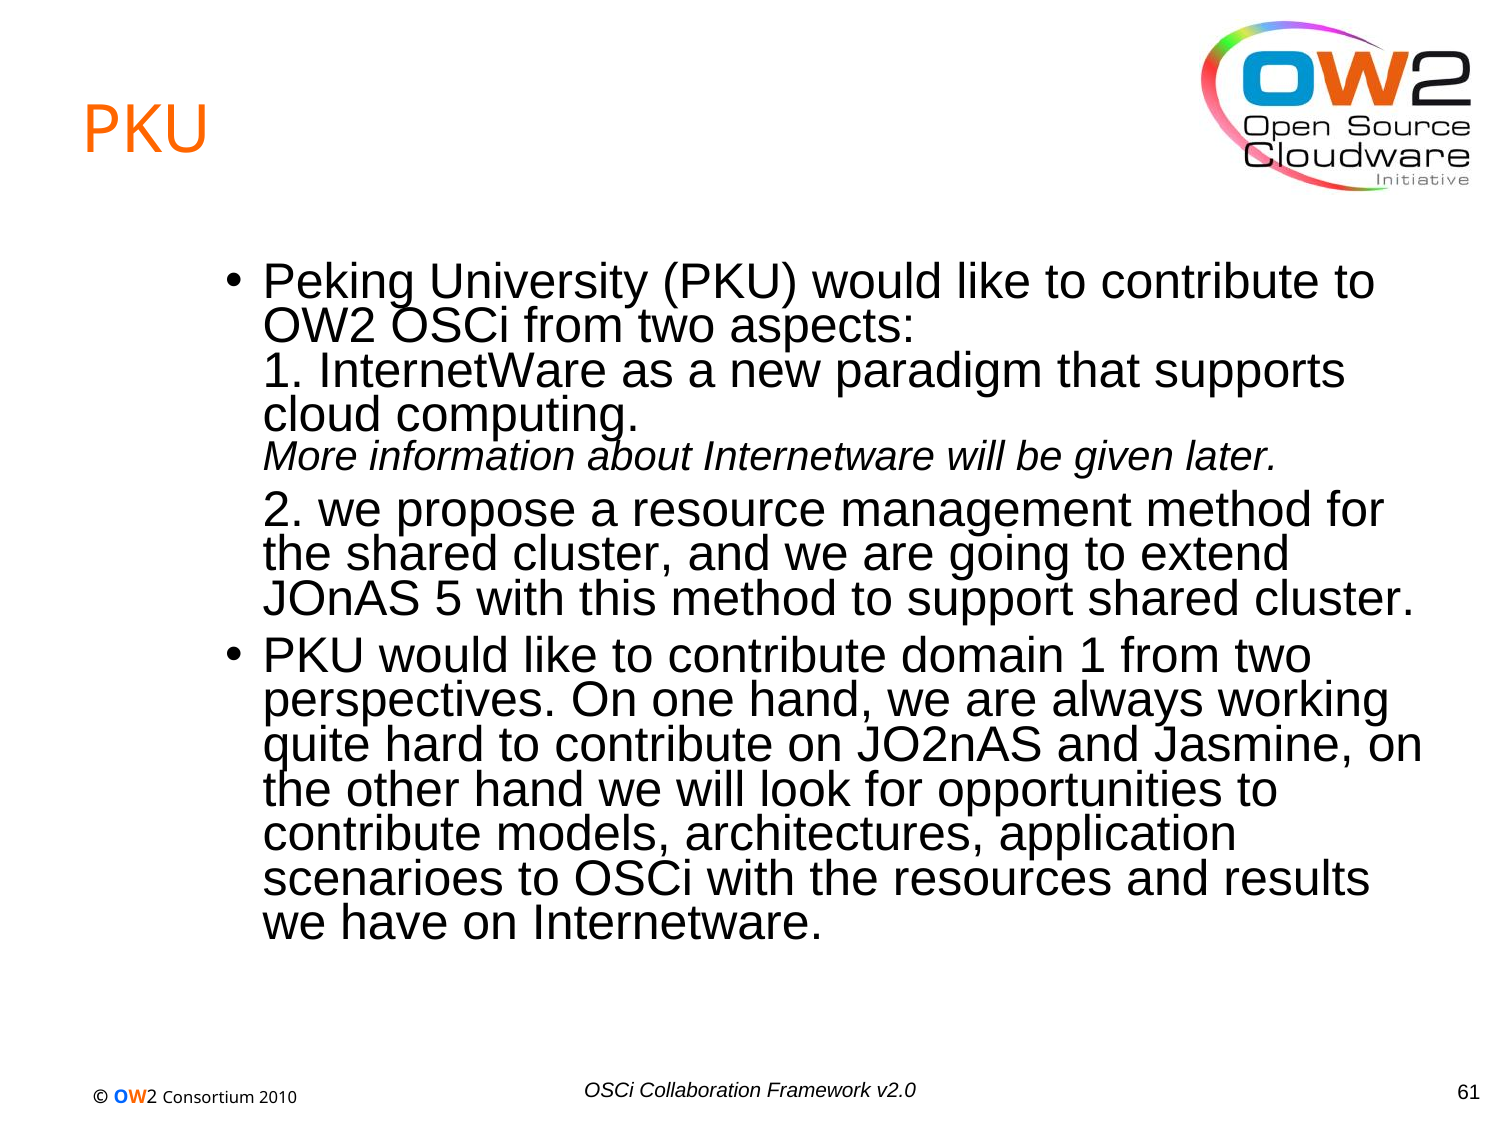

# PKU
Peking University (PKU) would like to contribute to OW2 OSCi from two aspects:
1. InternetWare as a new paradigm that supports cloud computing.
More information about Internetware will be given later.
2. we propose a resource management method for the shared cluster, and we are going to extend JOnAS 5 with this method to support shared cluster.
PKU would like to contribute domain 1 from two perspectives. On one hand, we are always working quite hard to contribute on JO2nAS and Jasmine, on the other hand we will look for opportunities to contribute models, architectures, application scenarioes to OSCi with the resources and results we have on Internetware.